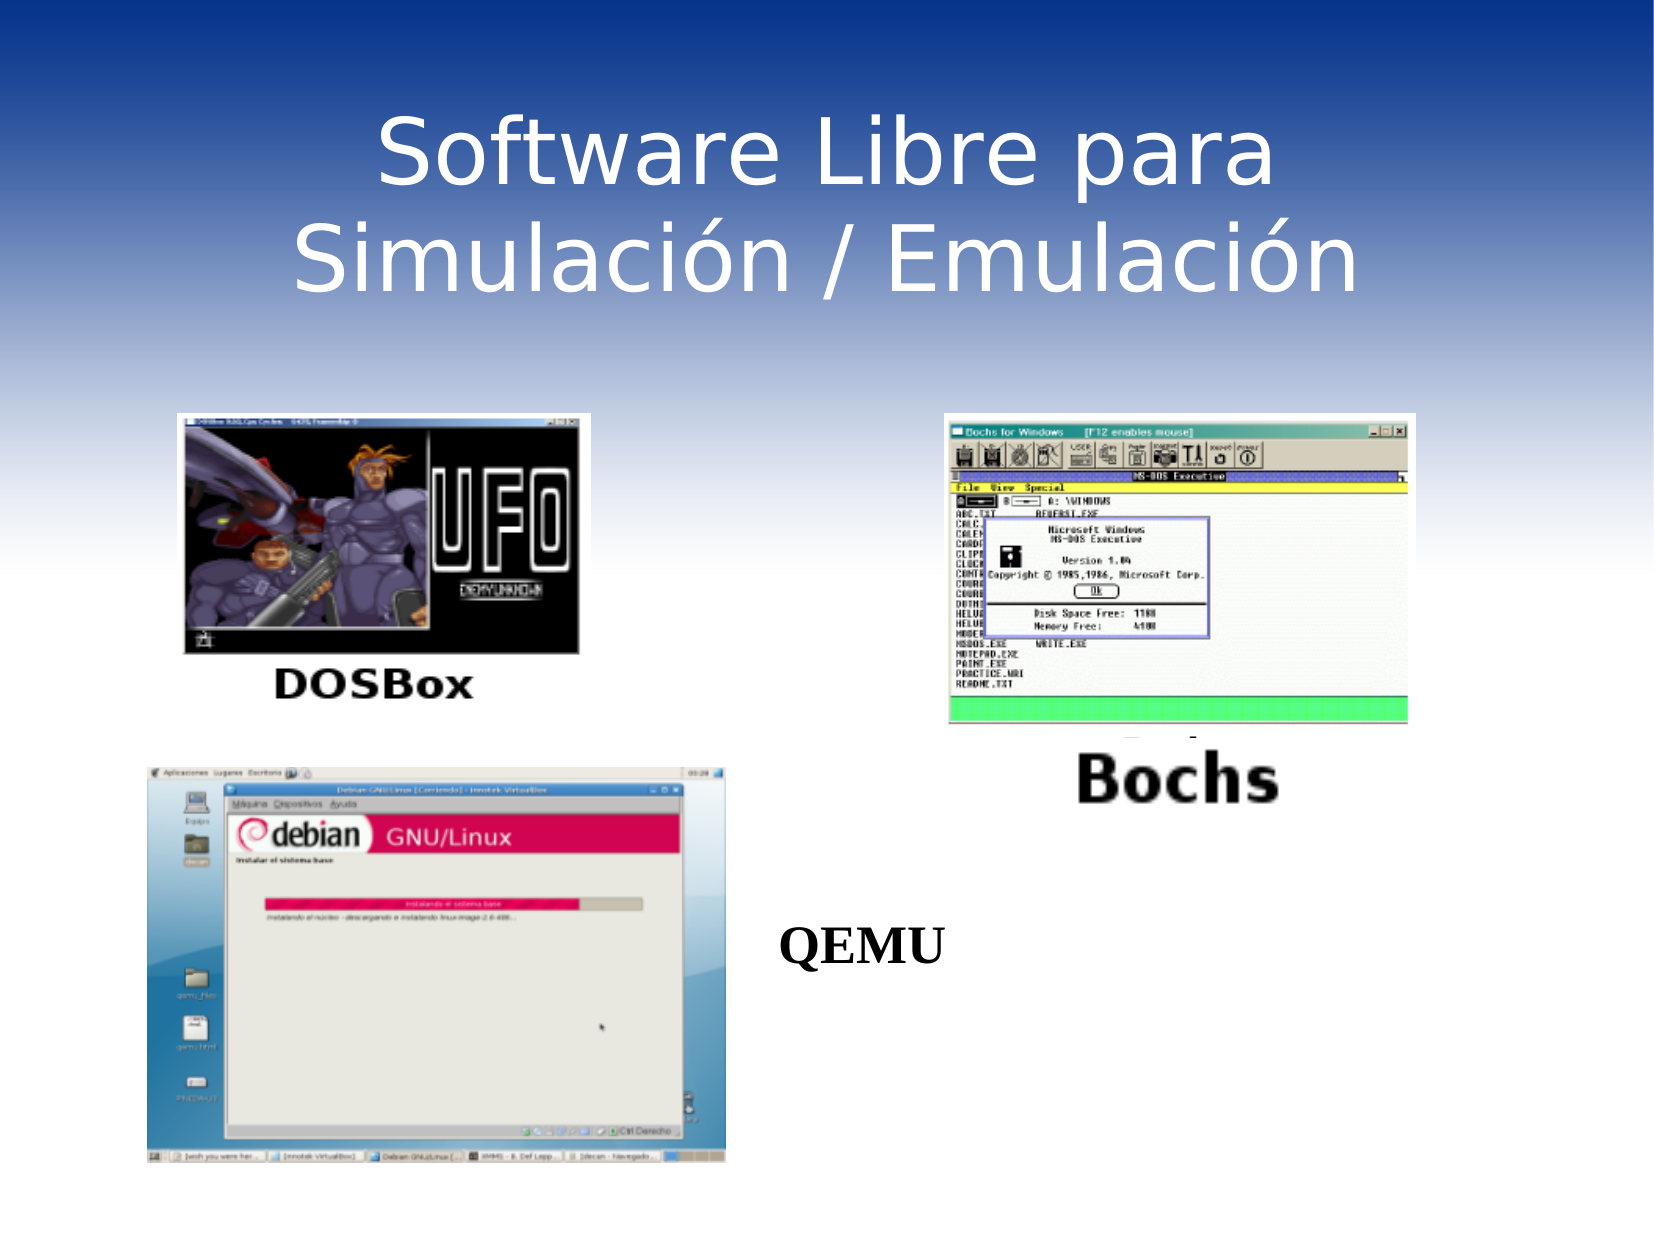

# Software Libre para Simulación / Emulación
QEMU